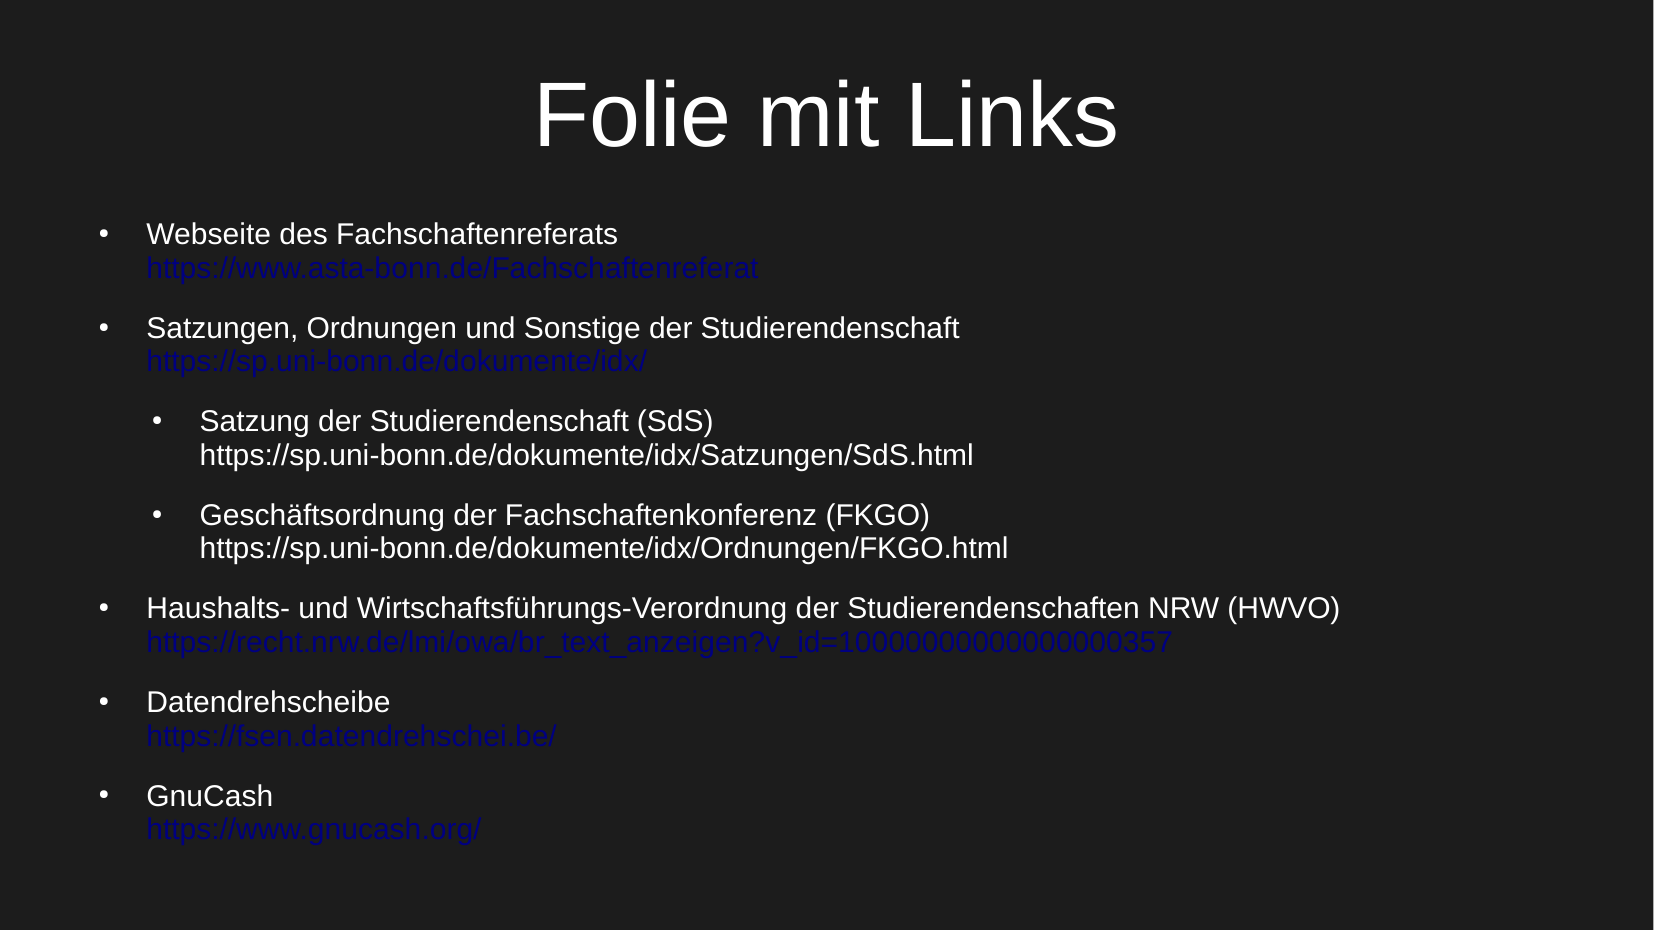

# Folie mit Links
Webseite des Fachschaftenreferats
https://www.asta-bonn.de/Fachschaftenreferat
Satzungen, Ordnungen und Sonstige der Studierendenschaft
https://sp.uni-bonn.de/dokumente/idx/
Satzung der Studierendenschaft (SdS)
https://sp.uni-bonn.de/dokumente/idx/Satzungen/SdS.html
Geschäftsordnung der Fachschaftenkonferenz (FKGO)
https://sp.uni-bonn.de/dokumente/idx/Ordnungen/FKGO.html
Haushalts- und Wirtschaftsführungs-Verordnung der Studierendenschaften NRW (HWVO)
https://recht.nrw.de/lmi/owa/br_text_anzeigen?v_id=10000000000000000357
Datendrehscheibe
https://fsen.datendrehschei.be/
GnuCash
https://www.gnucash.org/